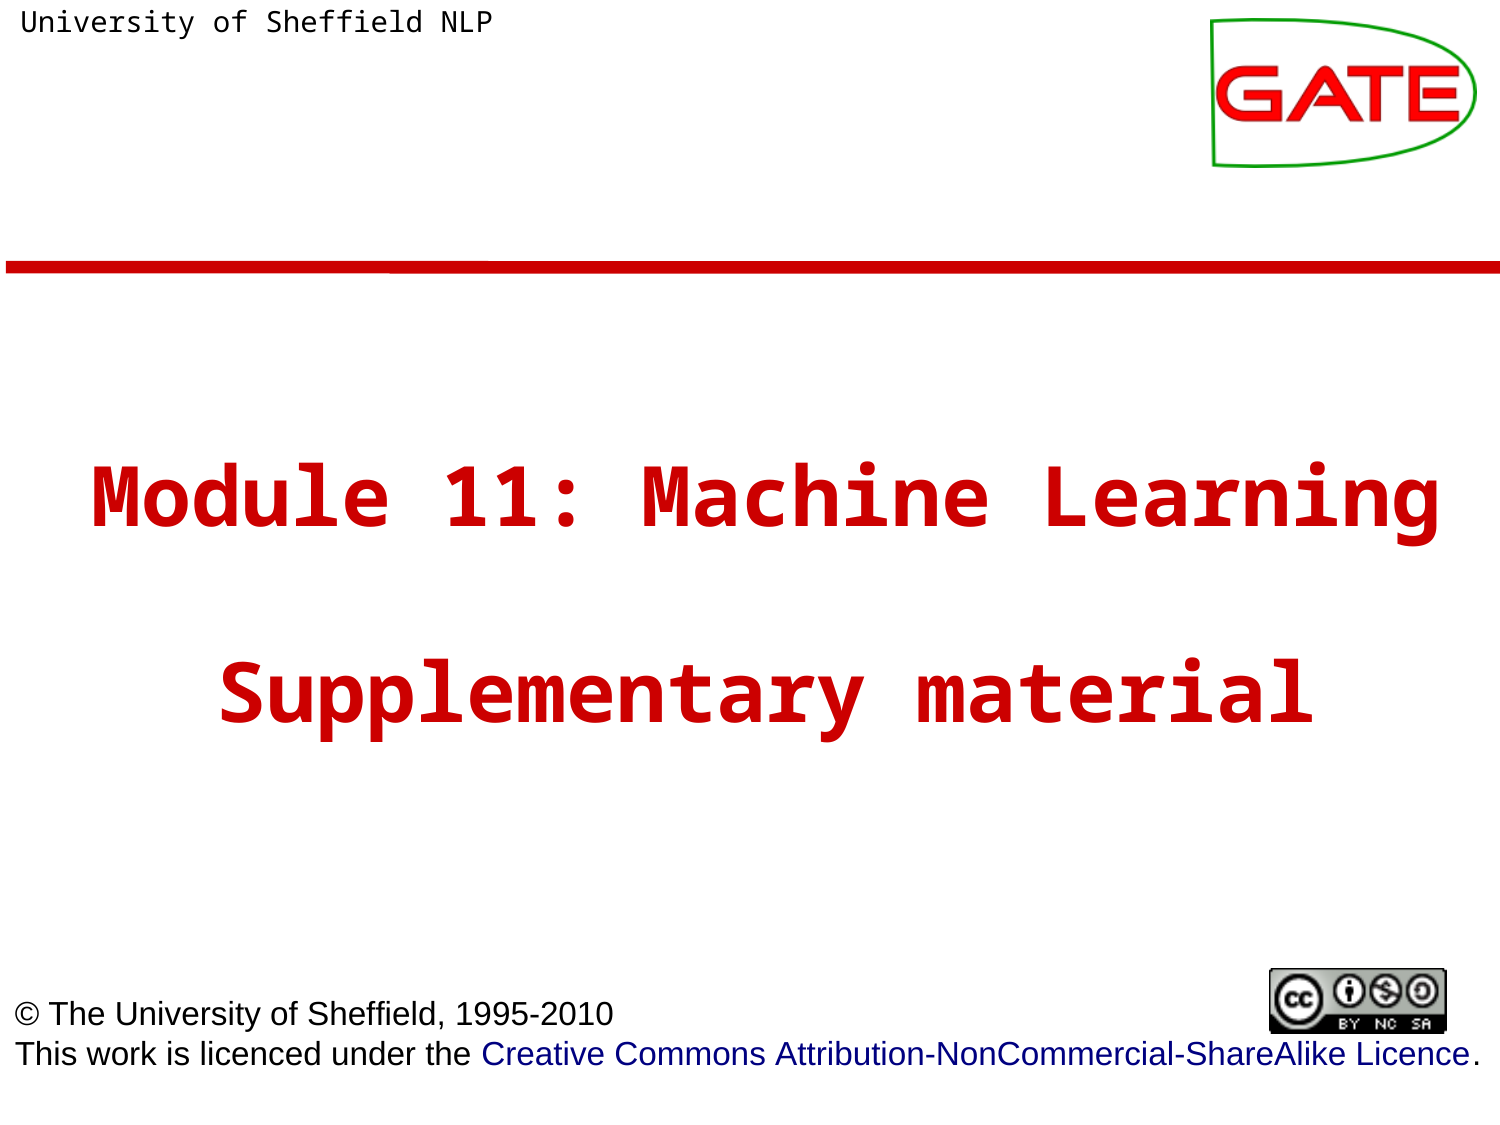

Module 11: Machine Learning
Supplementary material
© The University of Sheffield, 1995-2010
This work is licenced under the Creative Commons Attribution-NonCommercial-ShareAlike Licence.